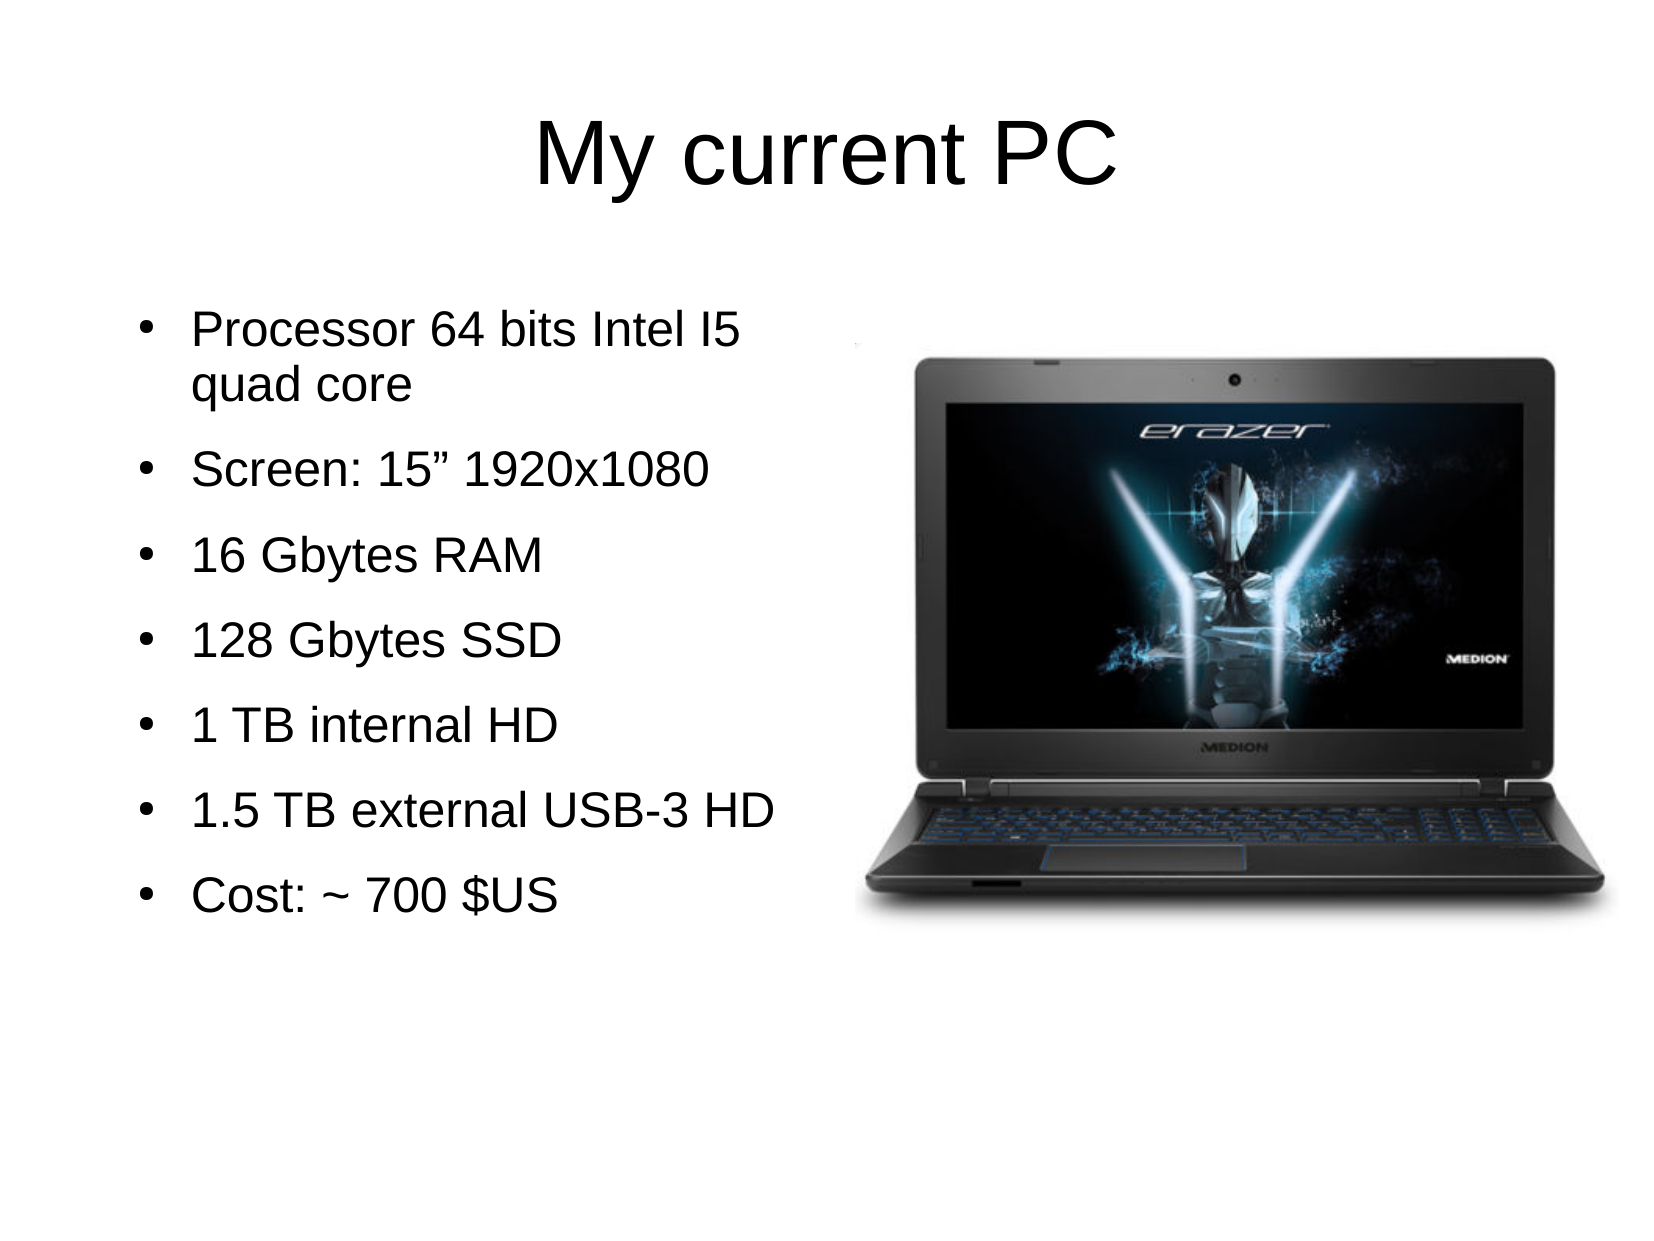

# My current PC
Processor 64 bits Intel I5
quad core
Screen: 15” 1920x1080
16 Gbytes RAM
128 Gbytes SSD
1 TB internal HD
1.5 TB external USB-3 HD
Cost: ~ 700 $US